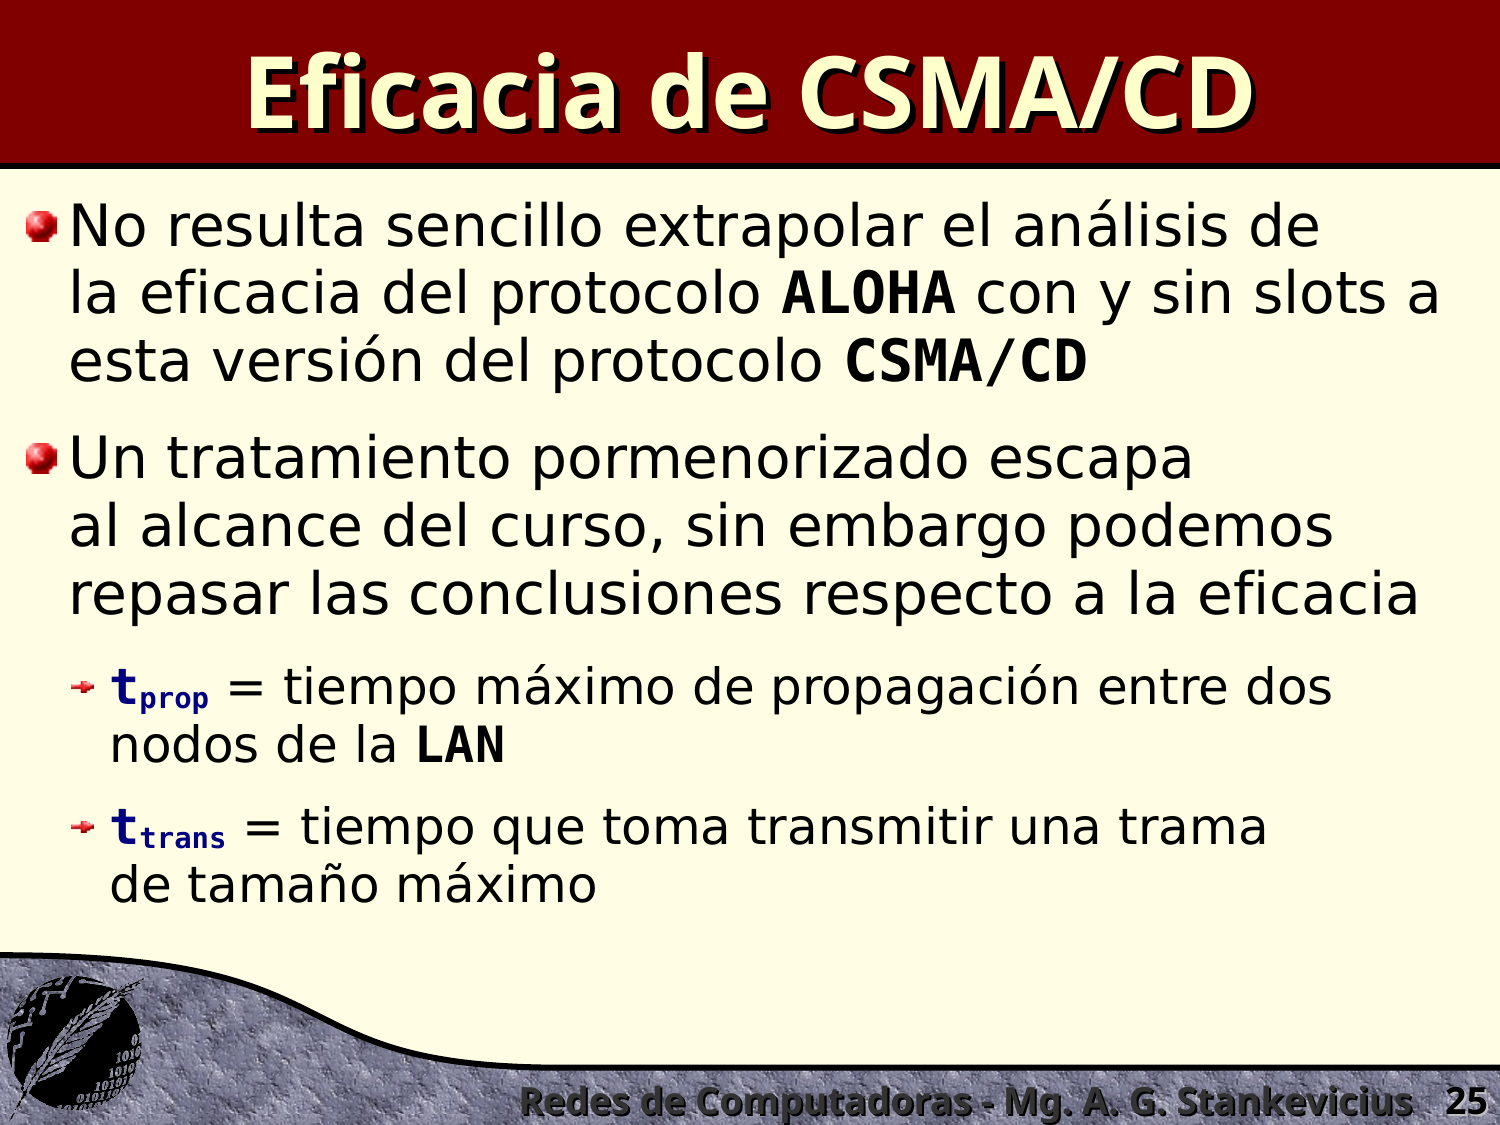

# Eficacia de CSMA/CD
No resulta sencillo extrapolar el análisis de
la eficacia del protocolo ALOHA con y sin slots a esta versión del protocolo CSMA/CD
Un tratamiento pormenorizado escapa
al alcance del curso, sin embargo podemos repasar las conclusiones respecto a la eficacia
tprop = tiempo máximo de propagación entre dos nodos de la LAN
ttrans = tiempo que toma transmitir una trama
de tamaño máximo
25